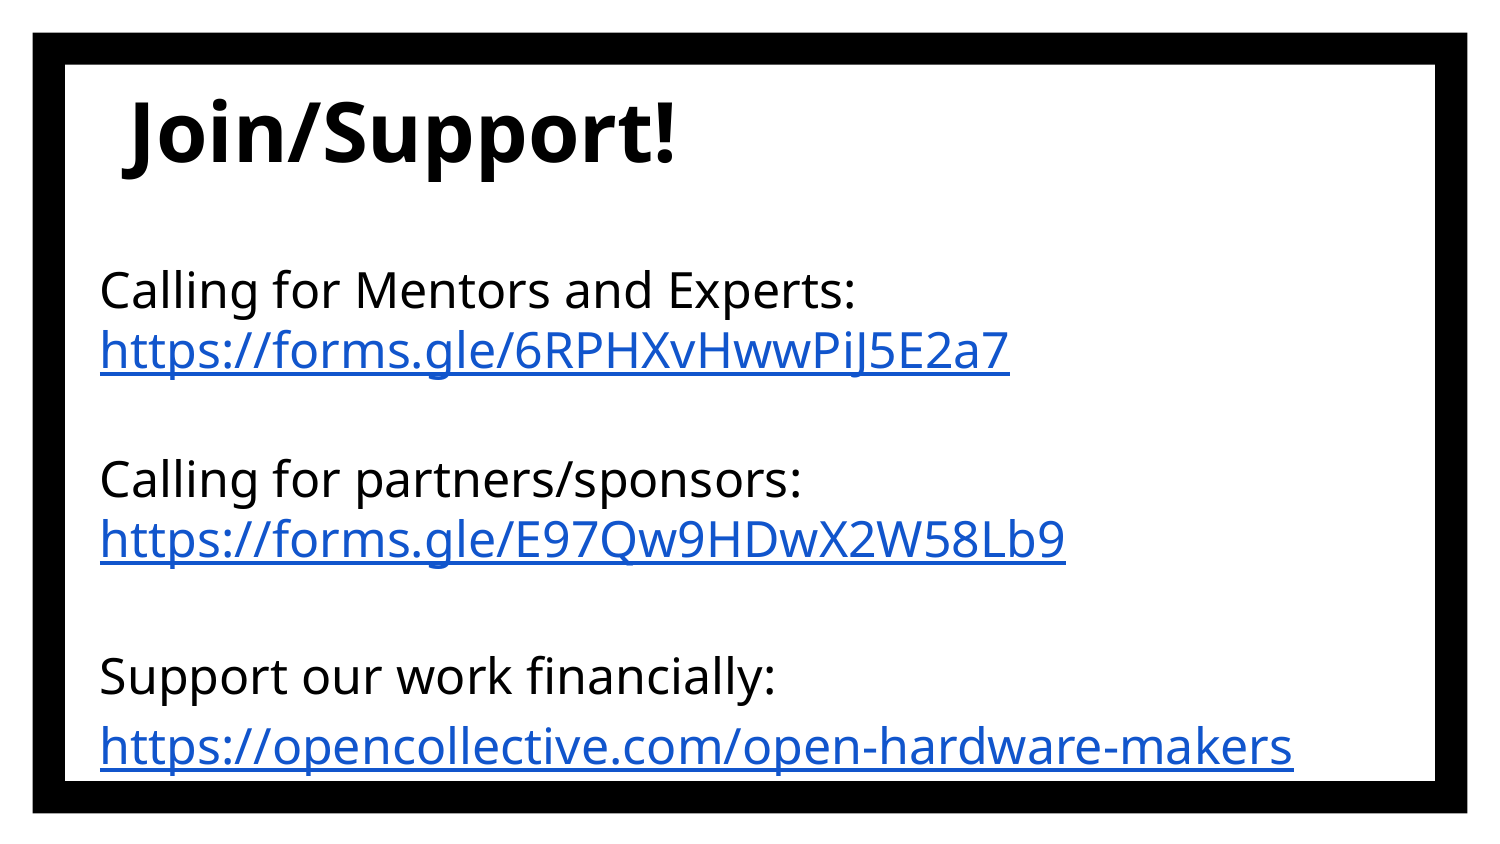

Join/Support!
Calling for Mentors and Experts:
https://forms.gle/6RPHXvHwwPiJ5E2a7
Calling for partners/sponsors:
https://forms.gle/E97Qw9HDwX2W58Lb9
Support our work financially:
https://opencollective.com/open-hardware-makers